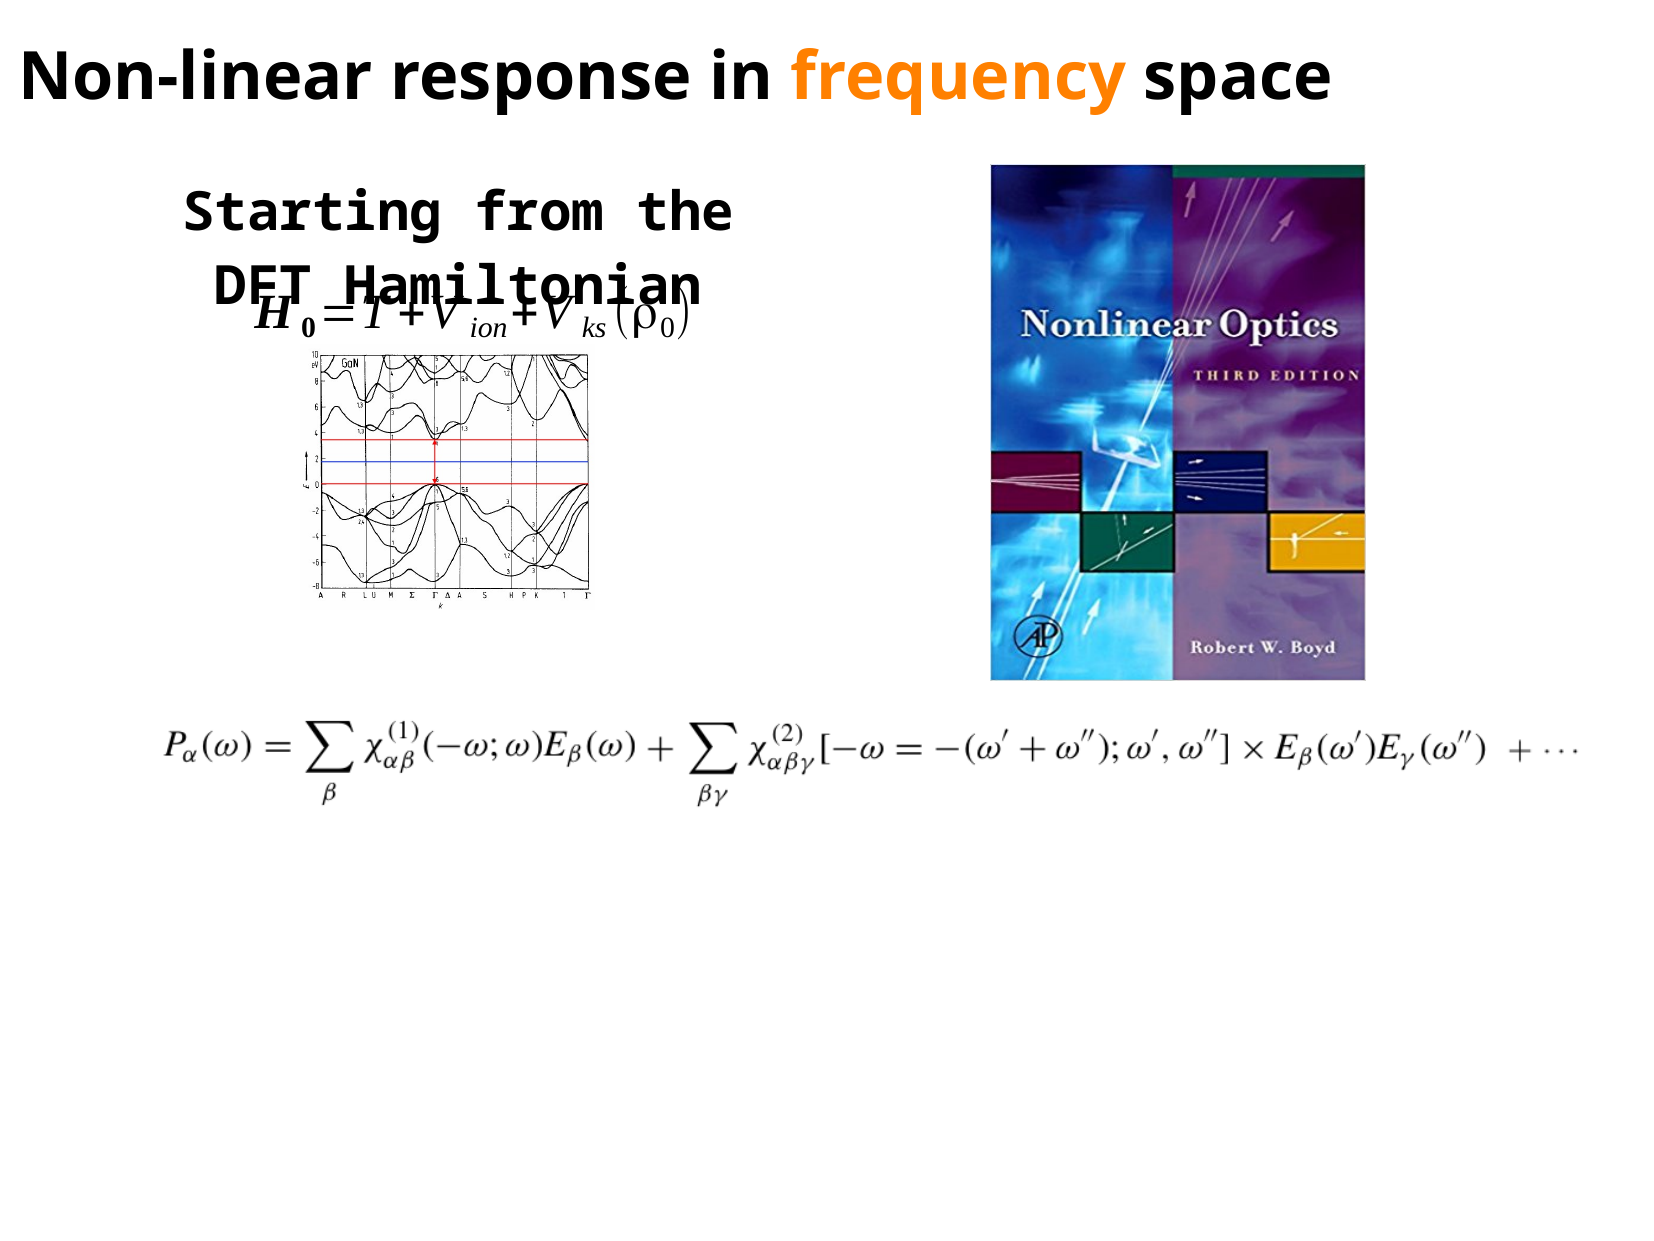

# Non-linear response in frequency space
Starting from the DFT Hamiltonian